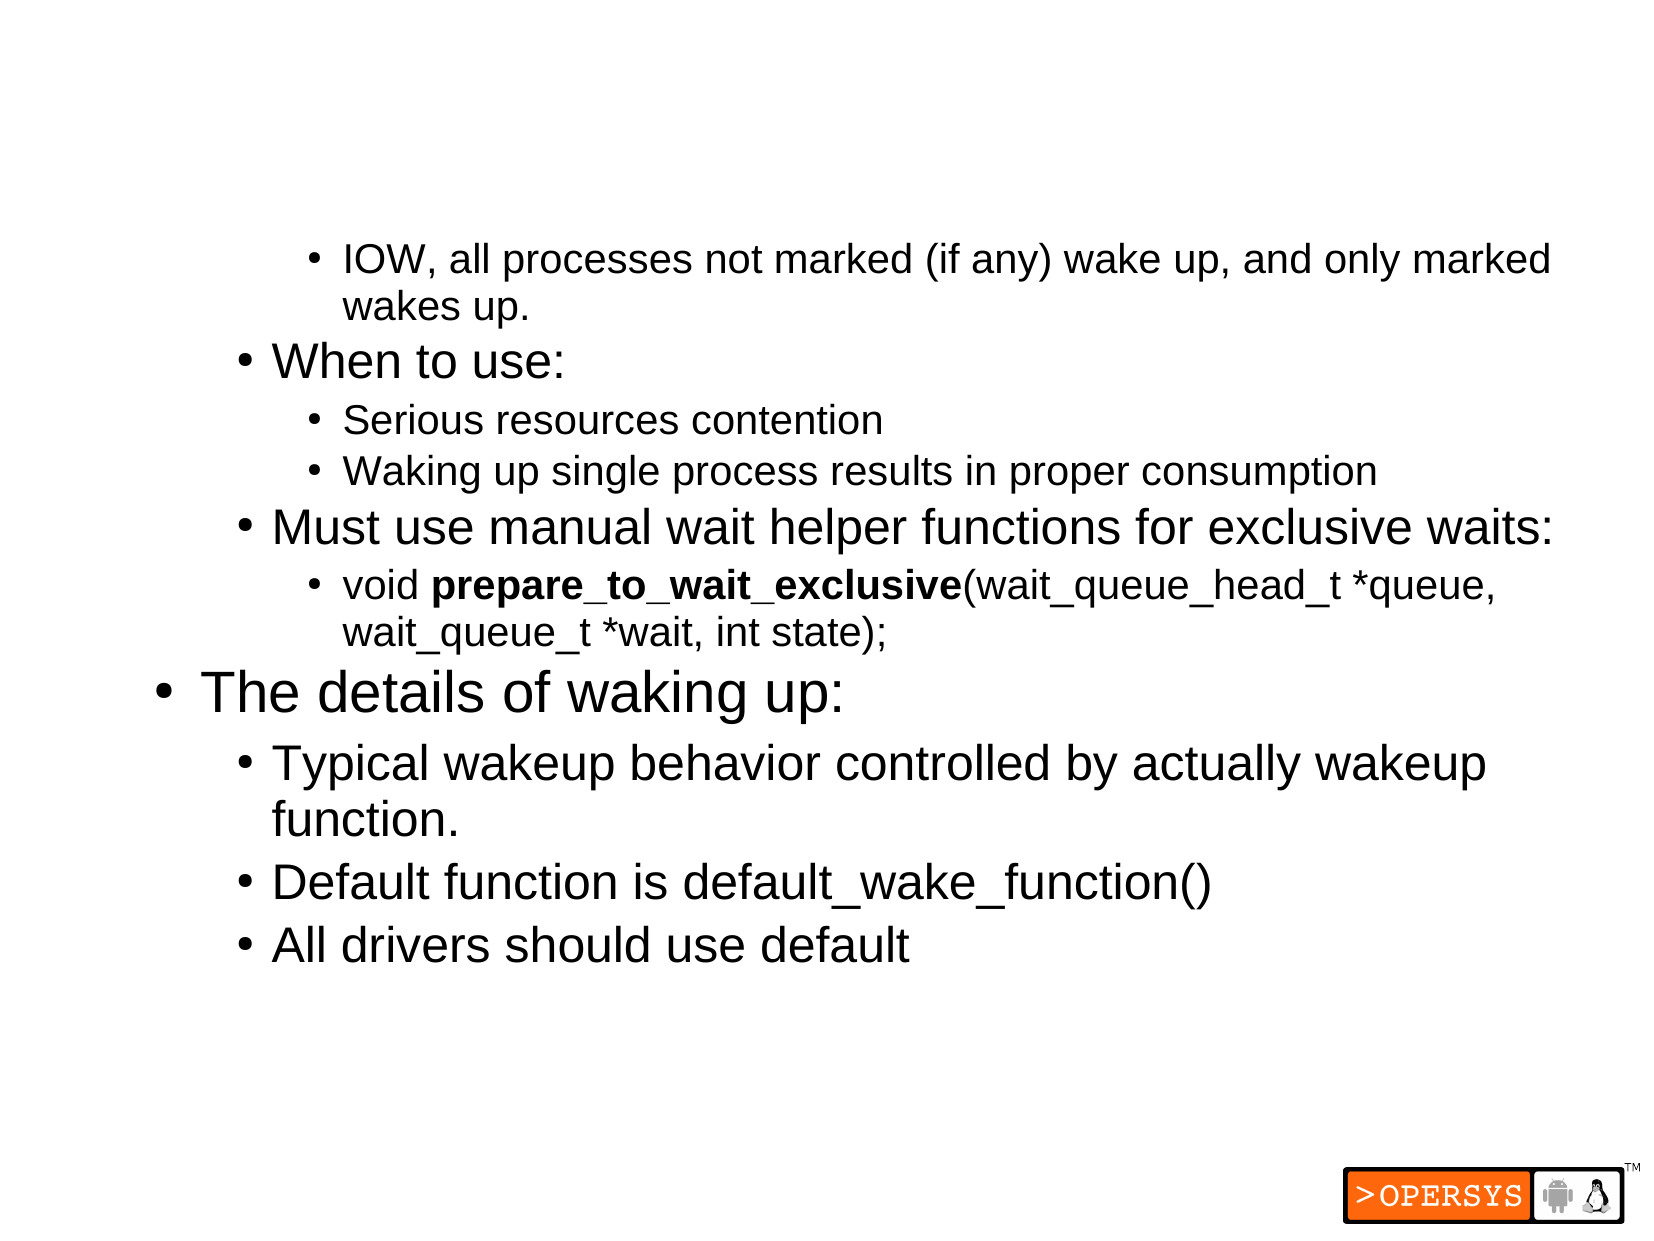

# IOW, all processes not marked (if any) wake up, and only marked wakes up.
When to use:
Serious resources contention
Waking up single process results in proper consumption
Must use manual wait helper functions for exclusive waits:
void prepare_to_wait_exclusive(wait_queue_head_t *queue, wait_queue_t *wait, int state);
The details of waking up:
Typical wakeup behavior controlled by actually wakeup function.
Default function is default_wake_function()
All drivers should use default